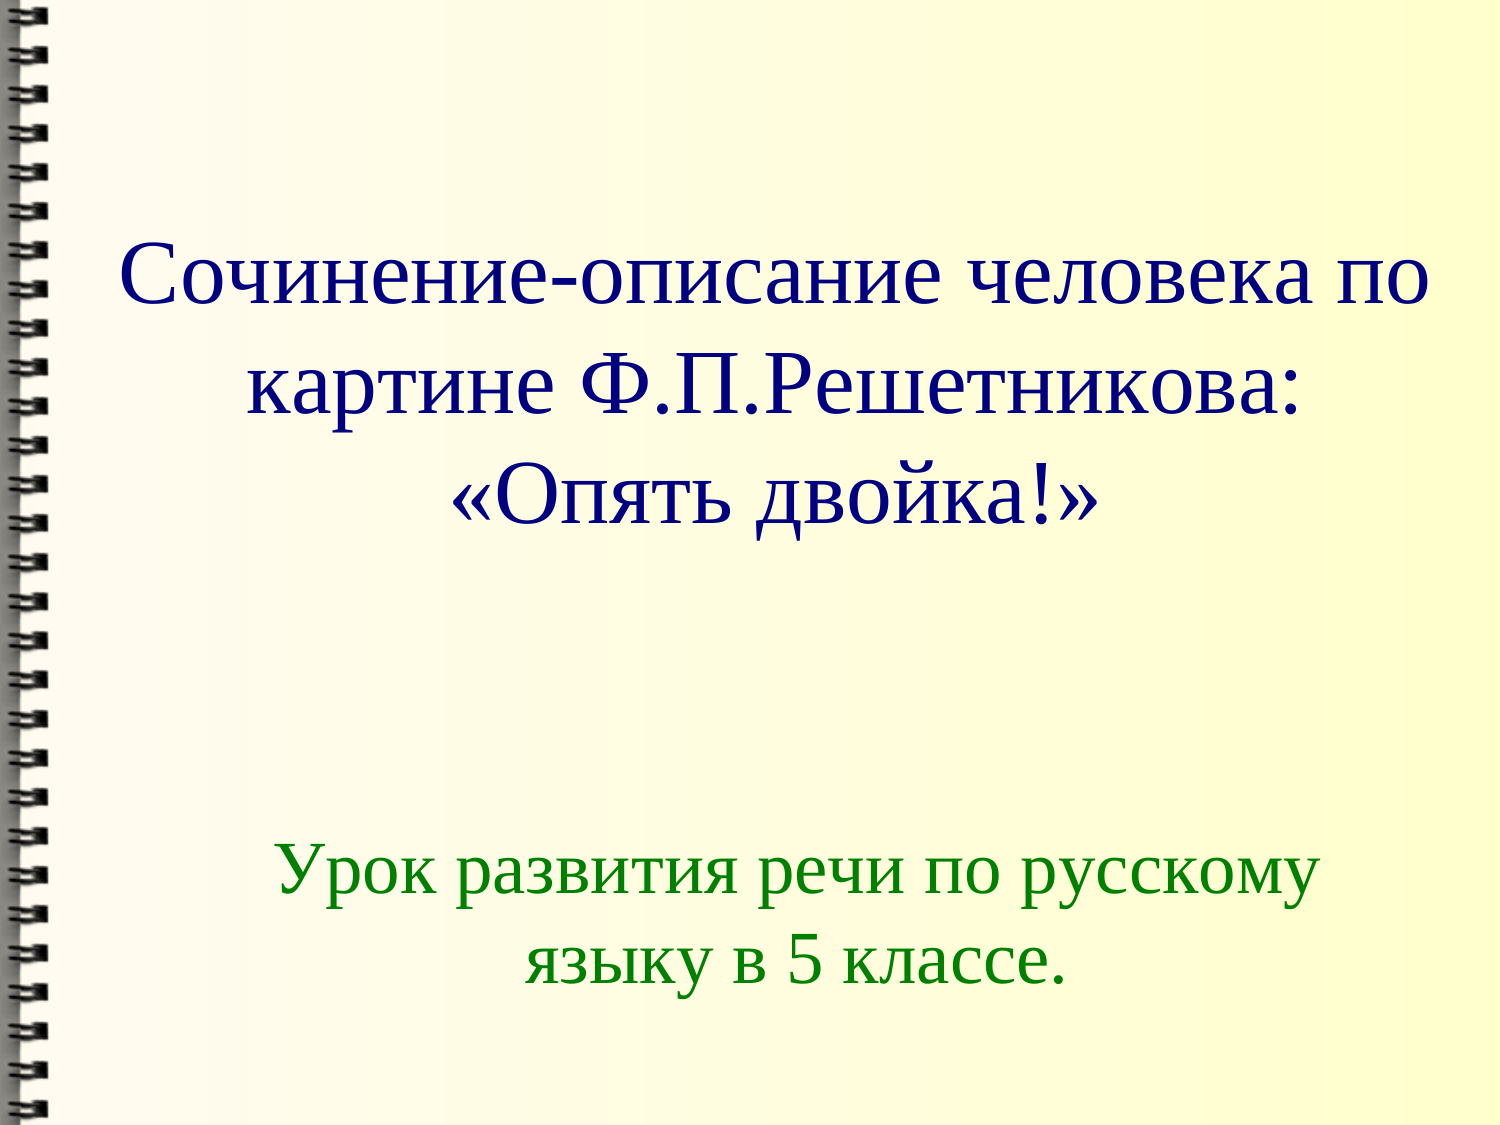

# Сочинение-описание человека по картине Ф.П.Решетникова: «Опять двойка!»
Урок развития речи по русскому языку в 5 классе.